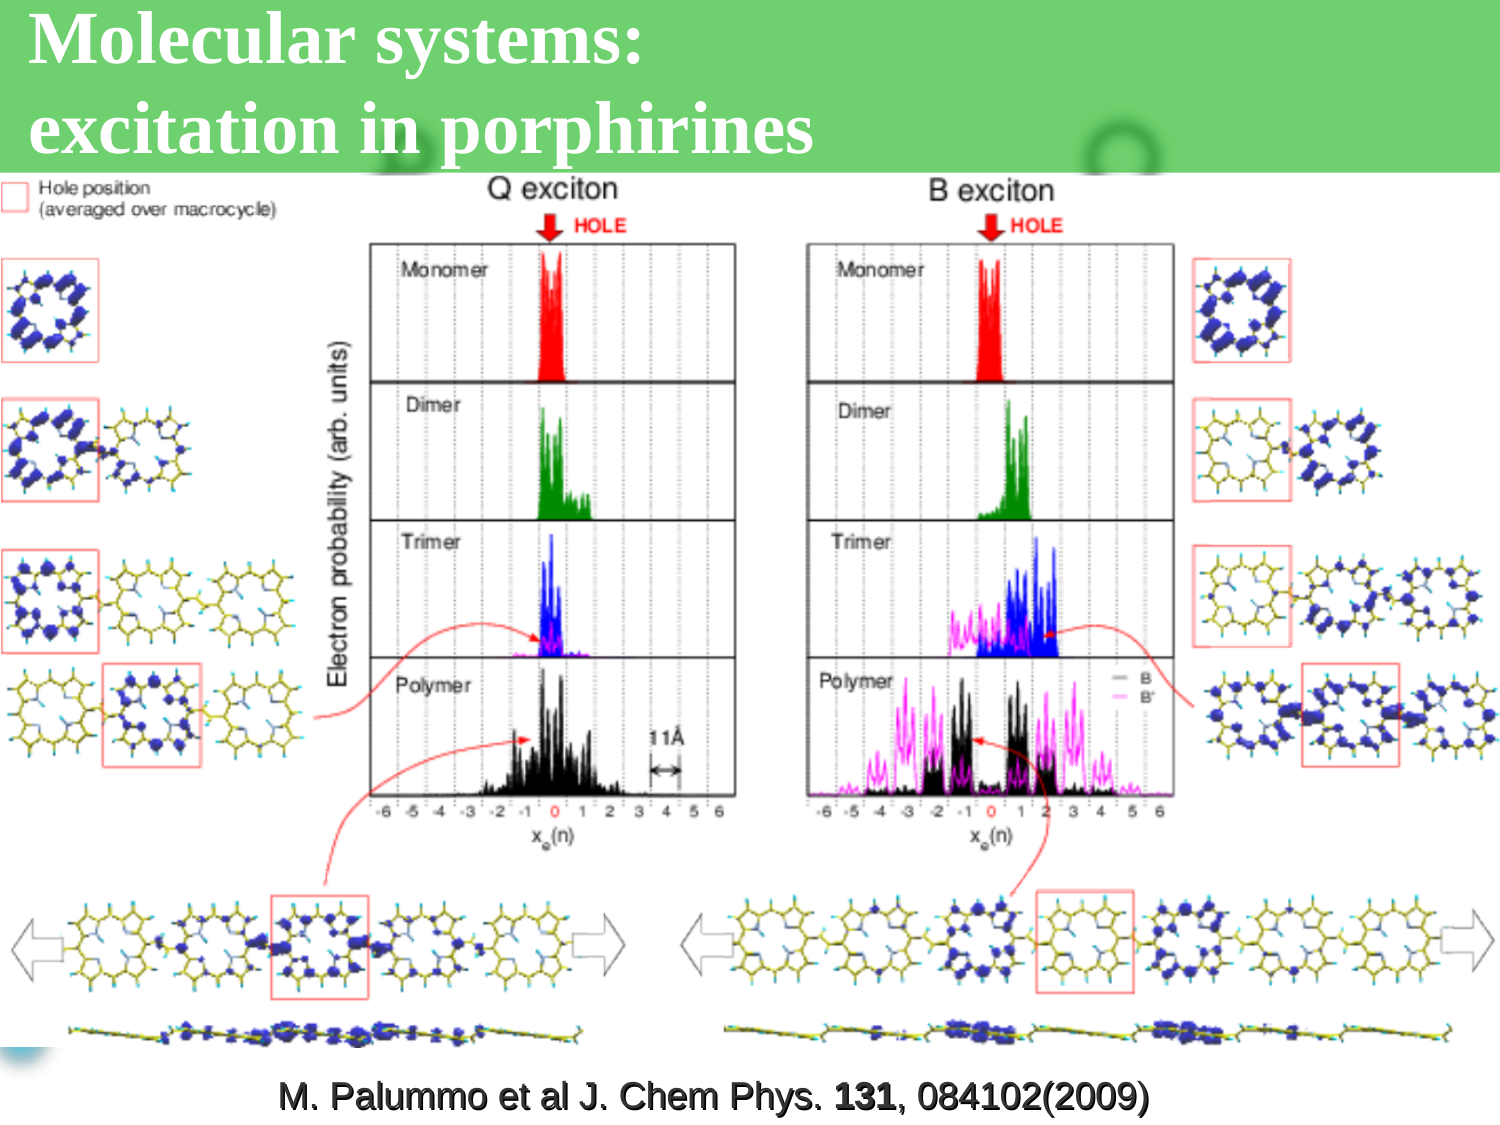

Molecular systems:
excitation in porphirines
M. Palummo et al J. Chem Phys. 131, 084102(2009)